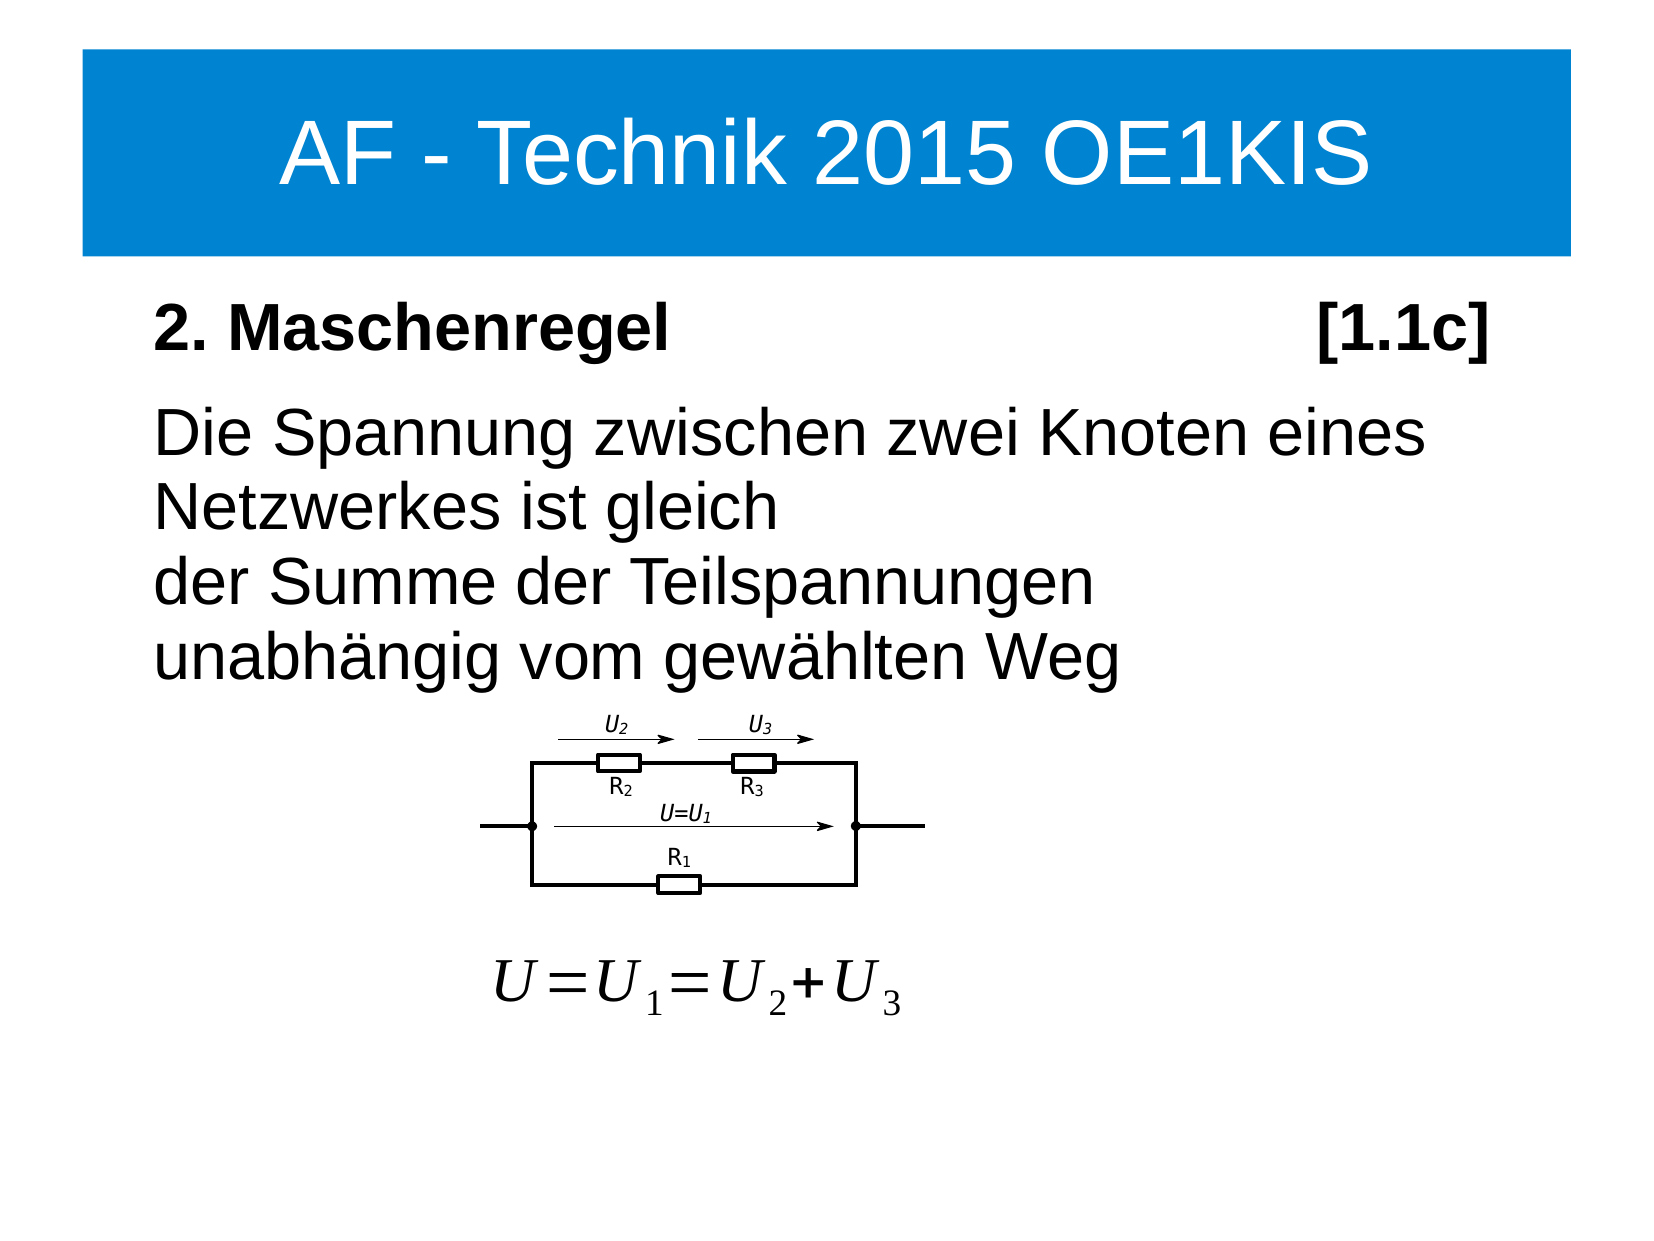

#
AF - Technik 2015 OE1KIS
2. Maschenregel [1.1c]
Die Spannung zwischen zwei Knoten eines Netzwerkes ist gleich
der Summe der Teilspannungen
unabhängig vom gewählten Weg